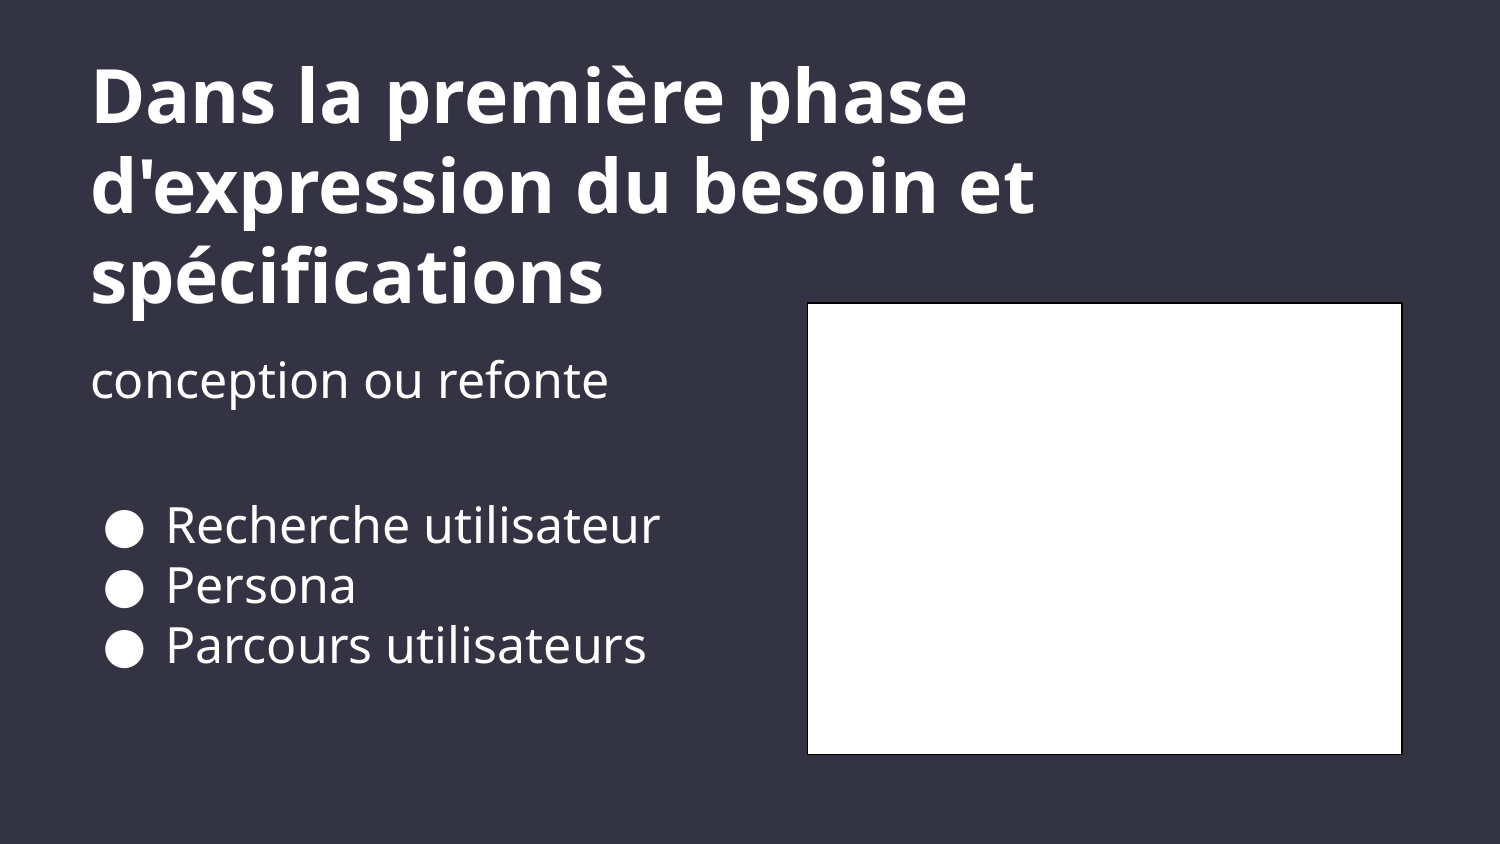

# Dans la première phase d'expression du besoin et spécifications
conception ou refonte
Recherche utilisateur
Persona
Parcours utilisateurs